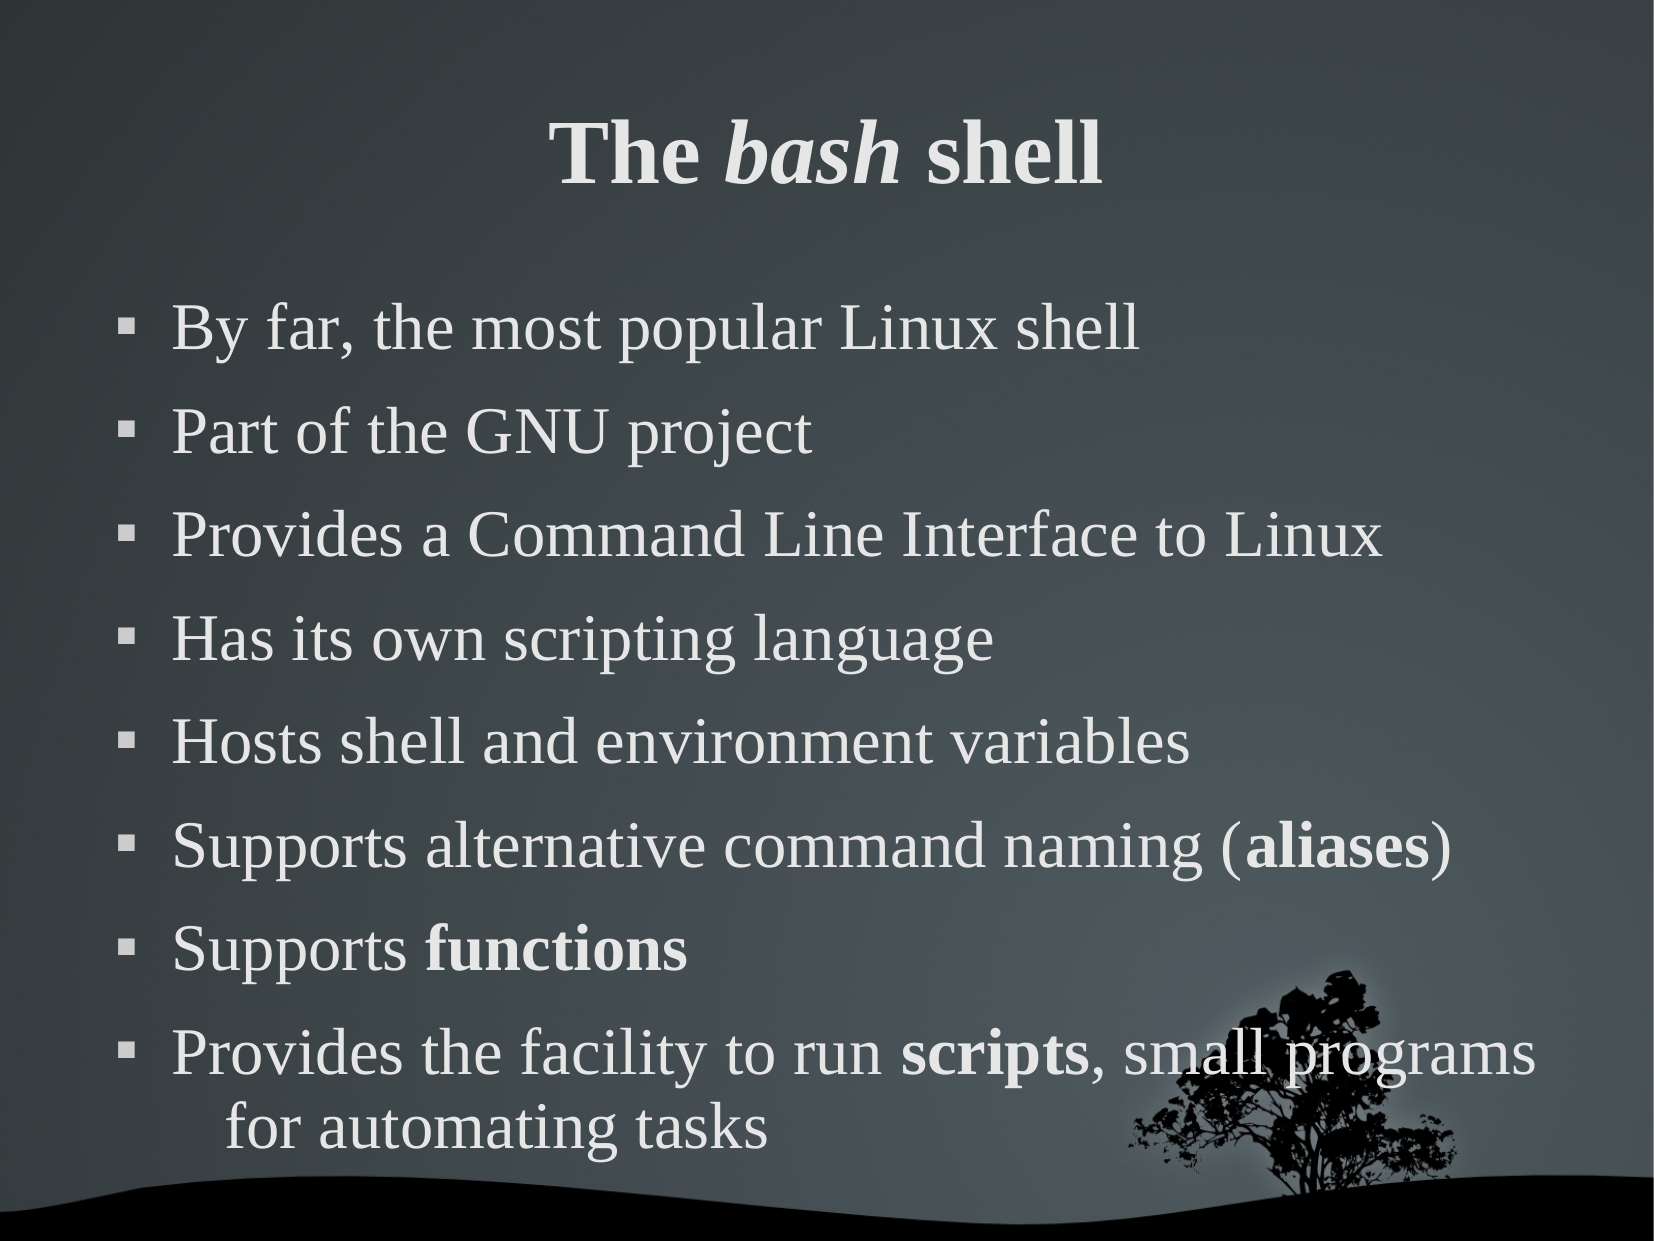

# The bash shell
By far, the most popular Linux shell
Part of the GNU project
Provides a Command Line Interface to Linux
Has its own scripting language
Hosts shell and environment variables
Supports alternative command naming (aliases)
Supports functions
Provides the facility to run scripts, small programs for automating tasks